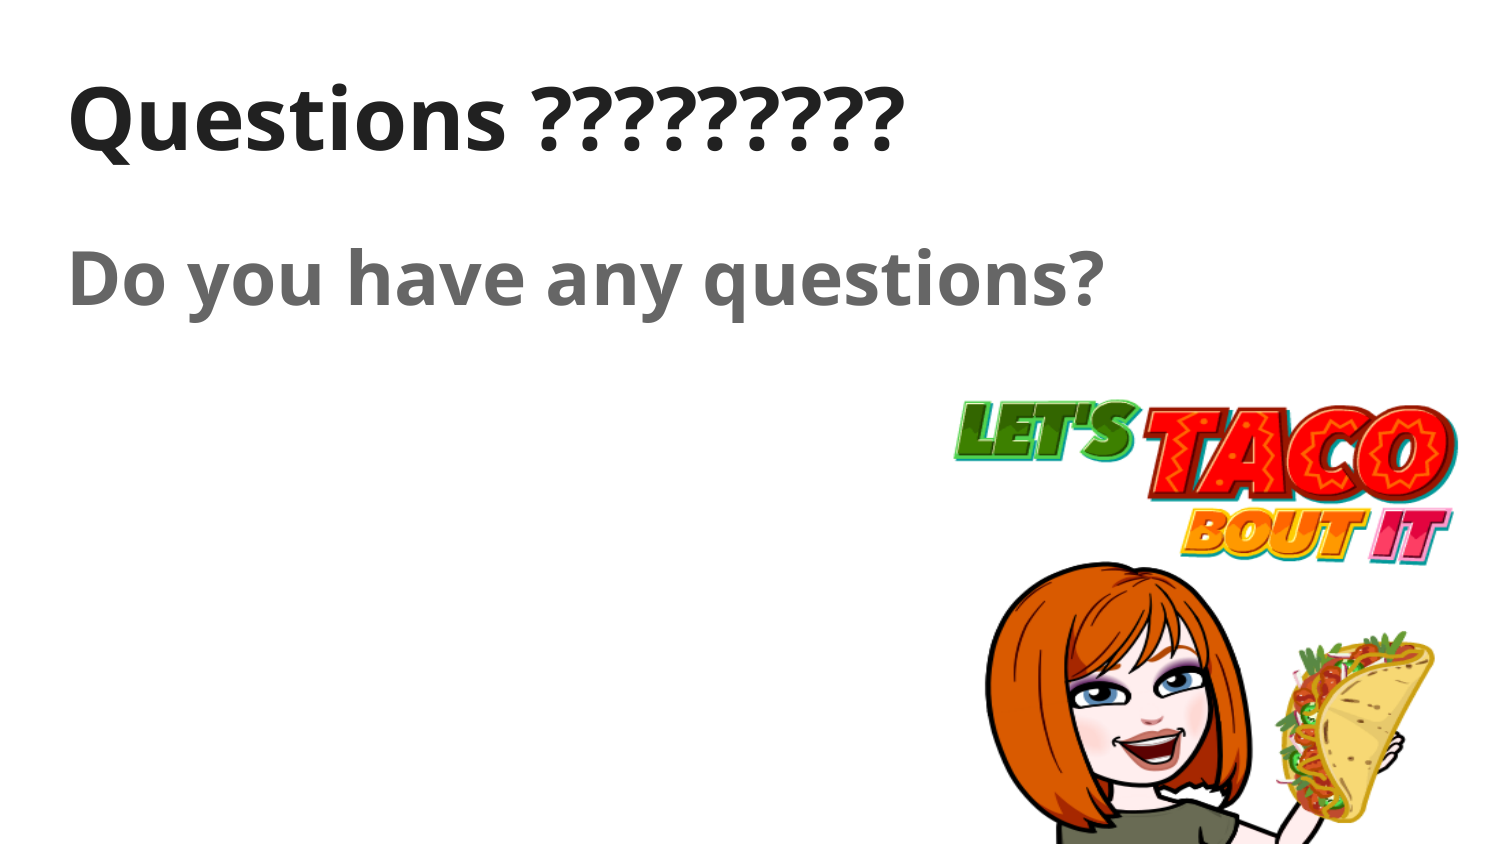

# Questions ?????????
Do you have any questions?